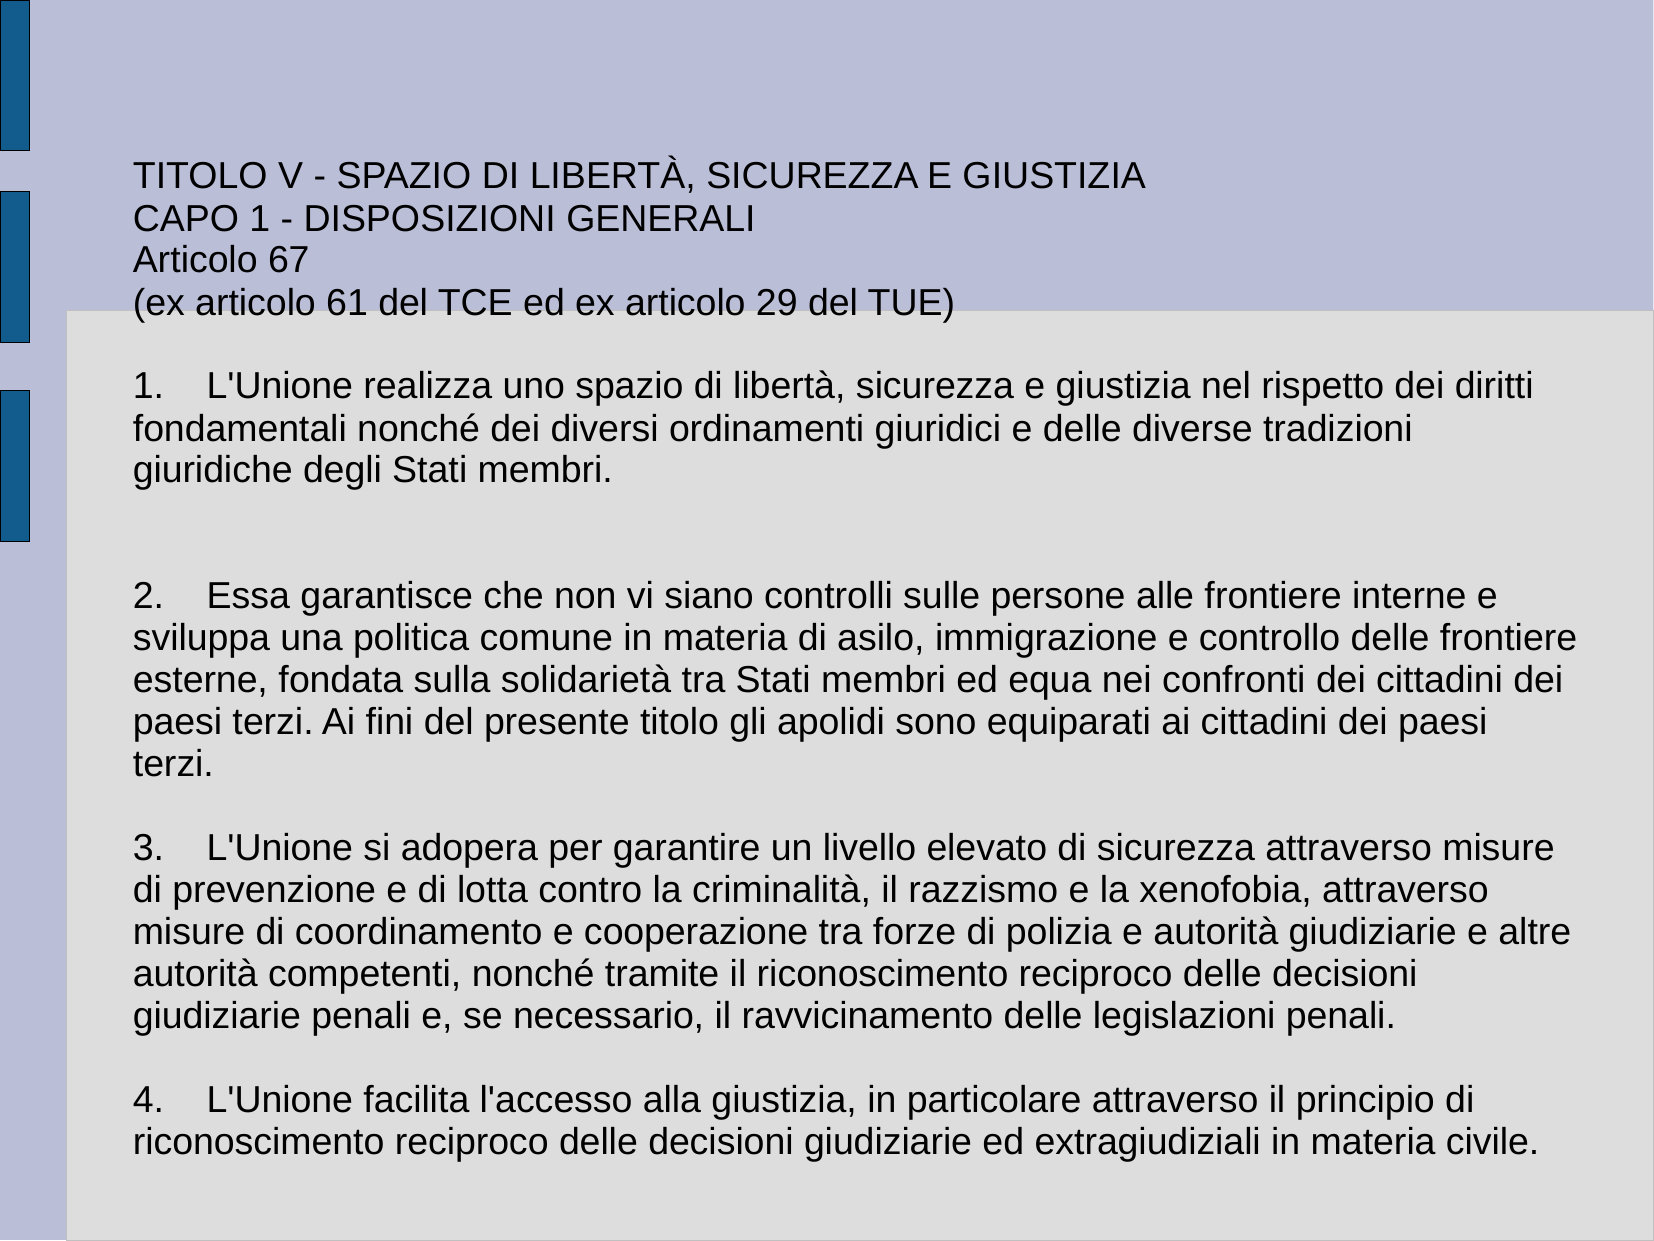

TITOLO V - SPAZIO DI LIBERTÀ, SICUREZZA E GIUSTIZIA
CAPO 1 - DISPOSIZIONI GENERALI
Articolo 67
(ex articolo 61 del TCE ed ex articolo 29 del TUE)
1.	L'Unione realizza uno spazio di libertà, sicurezza e giustizia nel rispetto dei diritti fondamentali nonché dei diversi ordinamenti giuridici e delle diverse tradizioni giuridiche degli Stati membri.
2.	Essa garantisce che non vi siano controlli sulle persone alle frontiere interne e sviluppa una politica comune in materia di asilo, immigrazione e controllo delle frontiere esterne, fondata sulla solidarietà tra Stati membri ed equa nei confronti dei cittadini dei paesi terzi. Ai fini del presente titolo gli apolidi sono equiparati ai cittadini dei paesi terzi.
3.	L'Unione si adopera per garantire un livello elevato di sicurezza attraverso misure di prevenzione e di lotta contro la criminalità, il razzismo e la xenofobia, attraverso misure di coordinamento e cooperazione tra forze di polizia e autorità giudiziarie e altre autorità competenti, nonché tramite il riconoscimento reciproco delle decisioni giudiziarie penali e, se necessario, il ravvicinamento delle legislazioni penali.
4.	L'Unione facilita l'accesso alla giustizia, in particolare attraverso il principio di riconoscimento reciproco delle decisioni giudiziarie ed extragiudiziali in materia civile.